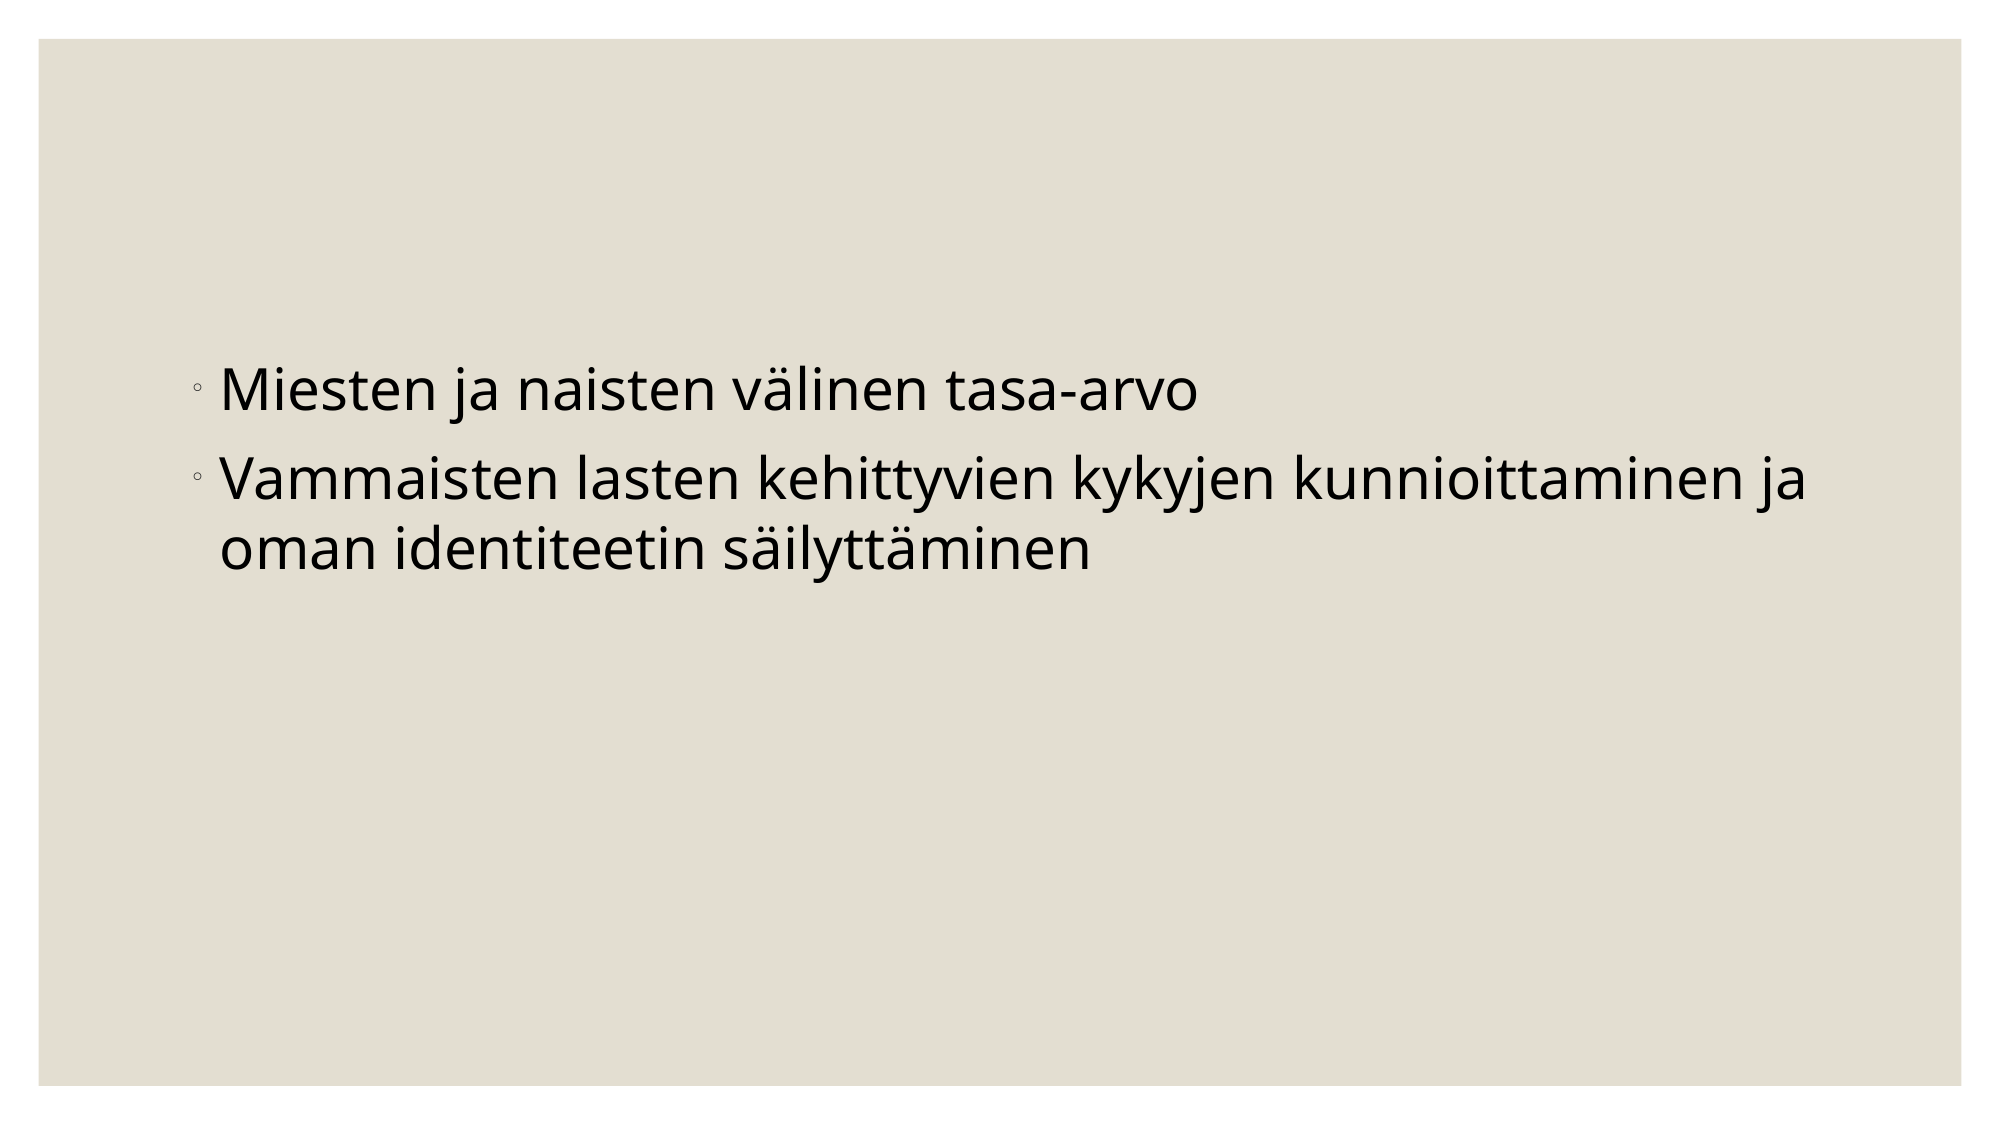

#
Miesten ja naisten välinen tasa-arvo
Vammaisten lasten kehittyvien kykyjen kunnioittaminen ja oman identiteetin säilyttäminen